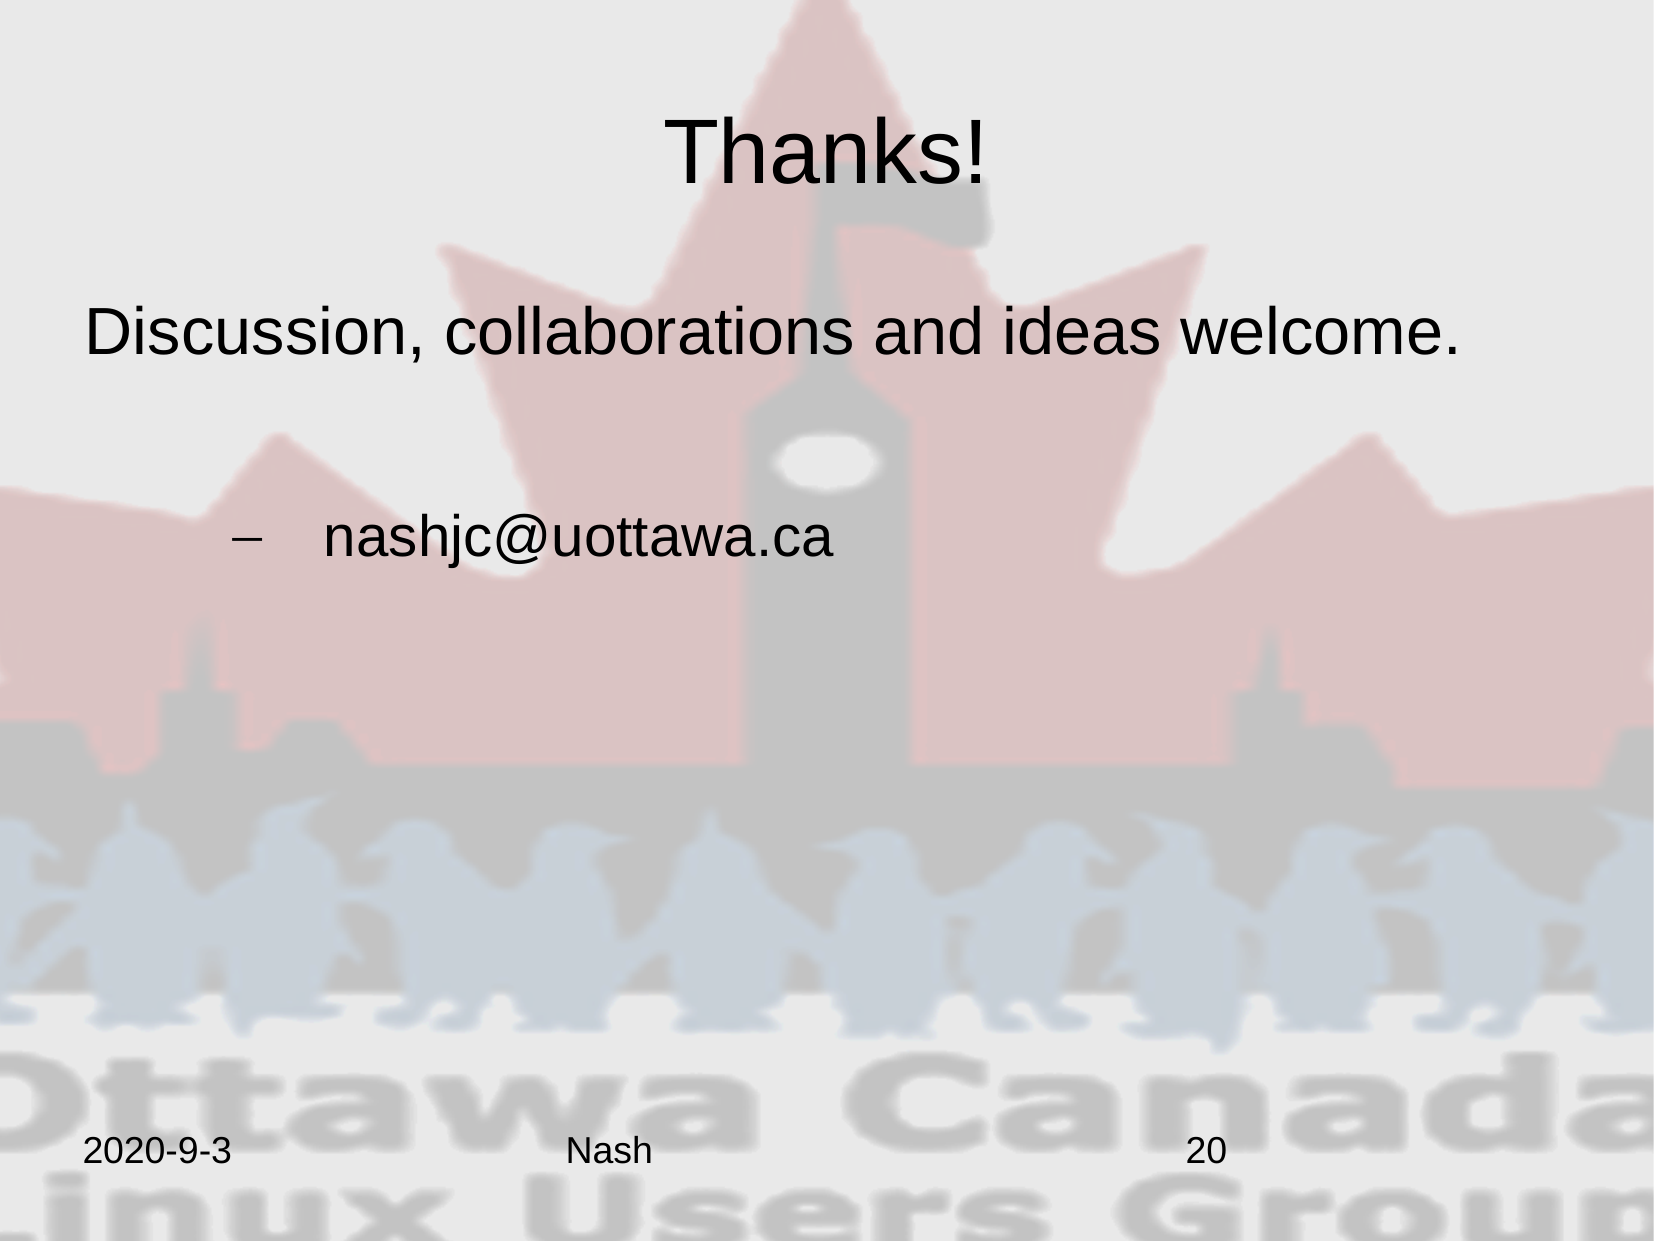

# Thanks!
Discussion, collaborations and ideas welcome.
nashjc@uottawa.ca
20